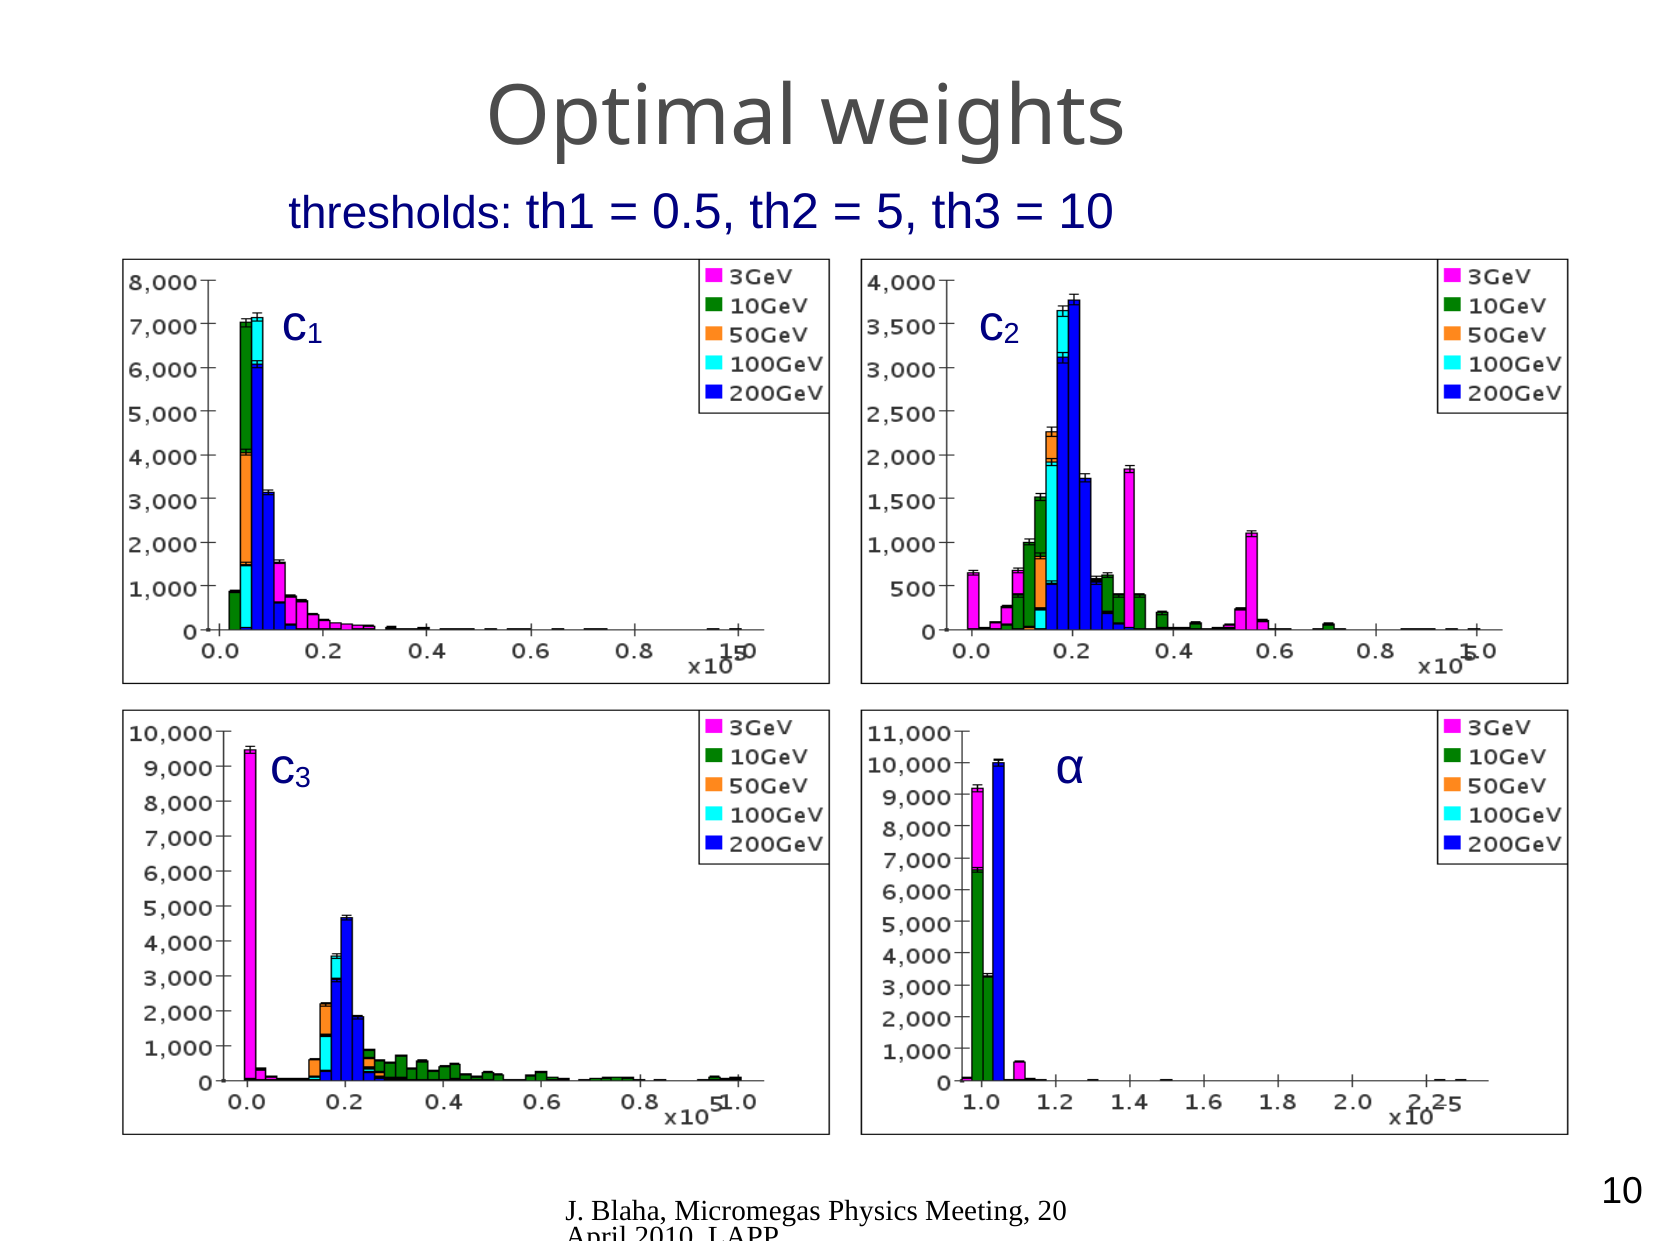

# Optimal weights
thresholds: th1 = 0.5, th2 = 5, th3 = 10
c2
c1
c3
α
10
J. Blaha, Micromegas Physics Meeting, 20 April 2010, LAPP